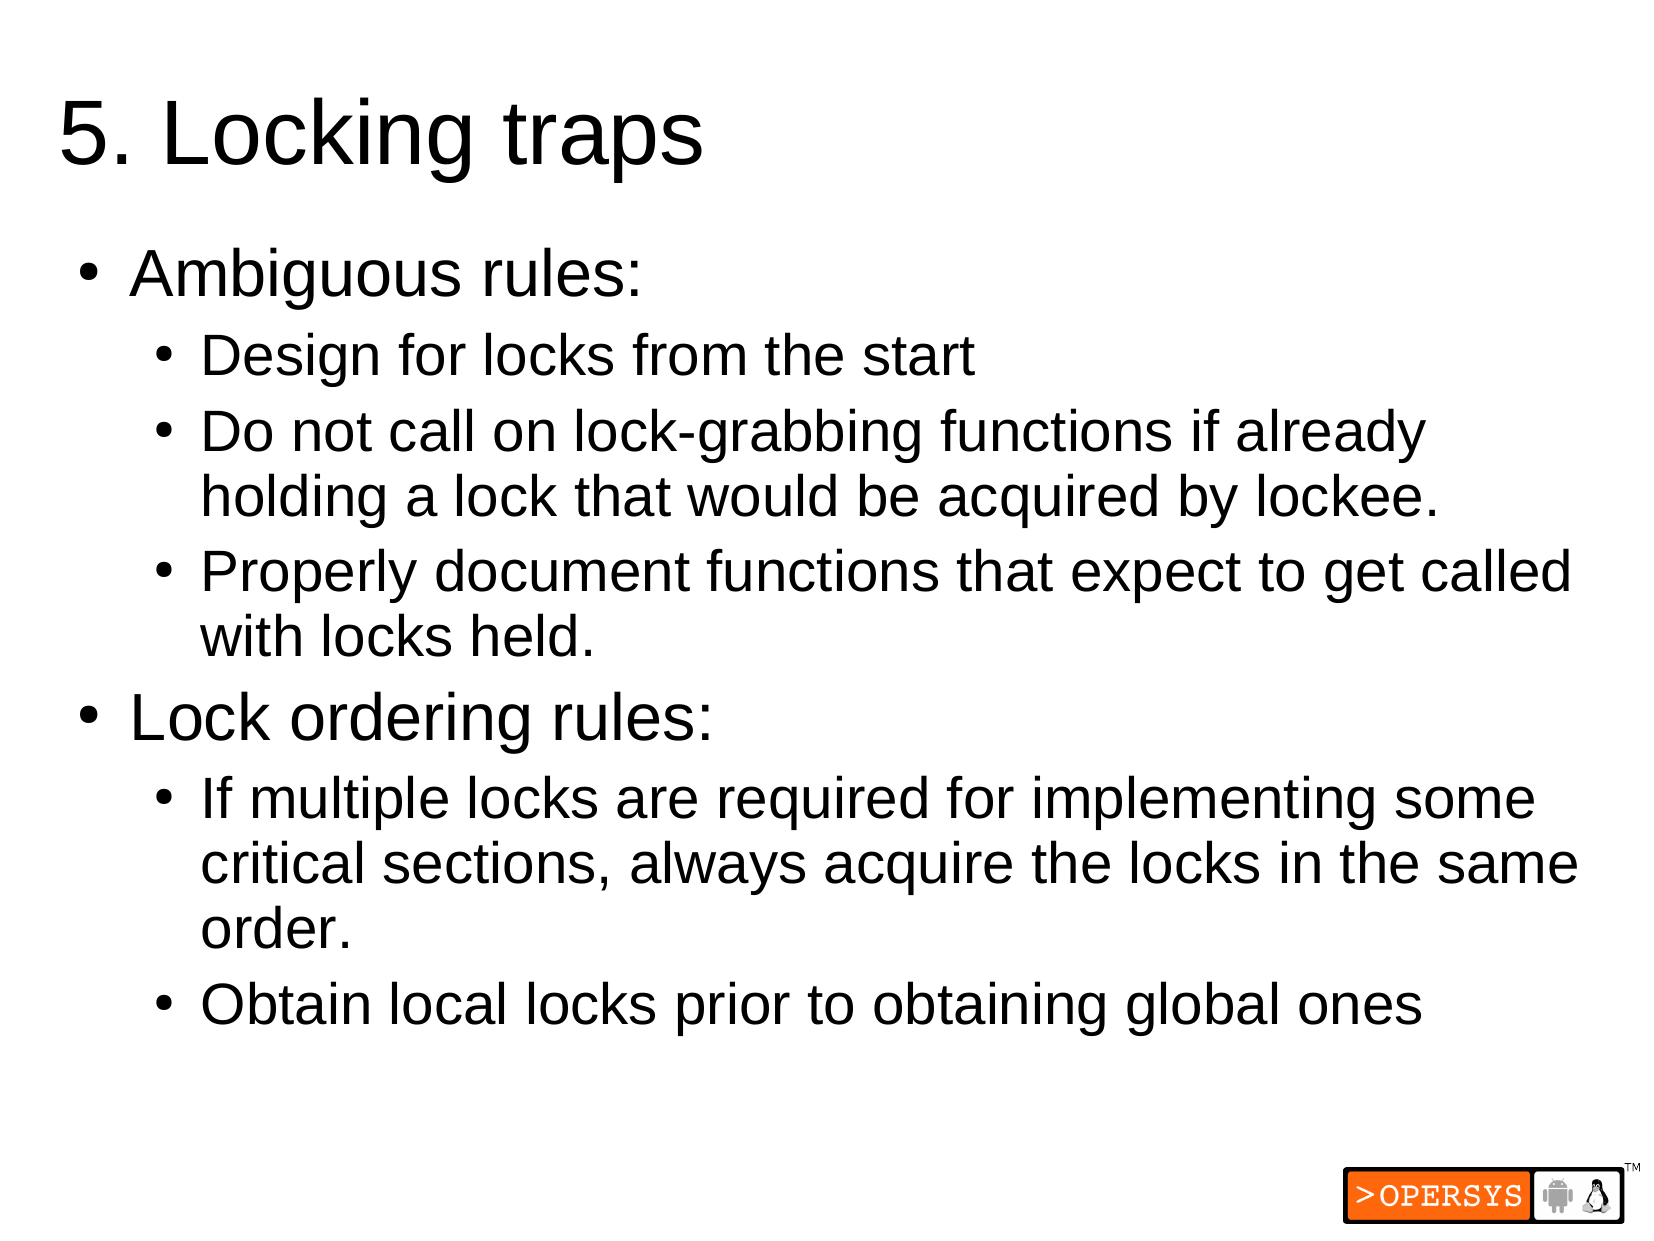

# 5. Locking traps
Ambiguous rules:
Design for locks from the start
Do not call on lock-grabbing functions if already holding a lock that would be acquired by lockee.
Properly document functions that expect to get called with locks held.
Lock ordering rules:
If multiple locks are required for implementing some critical sections, always acquire the locks in the same order.
Obtain local locks prior to obtaining global ones